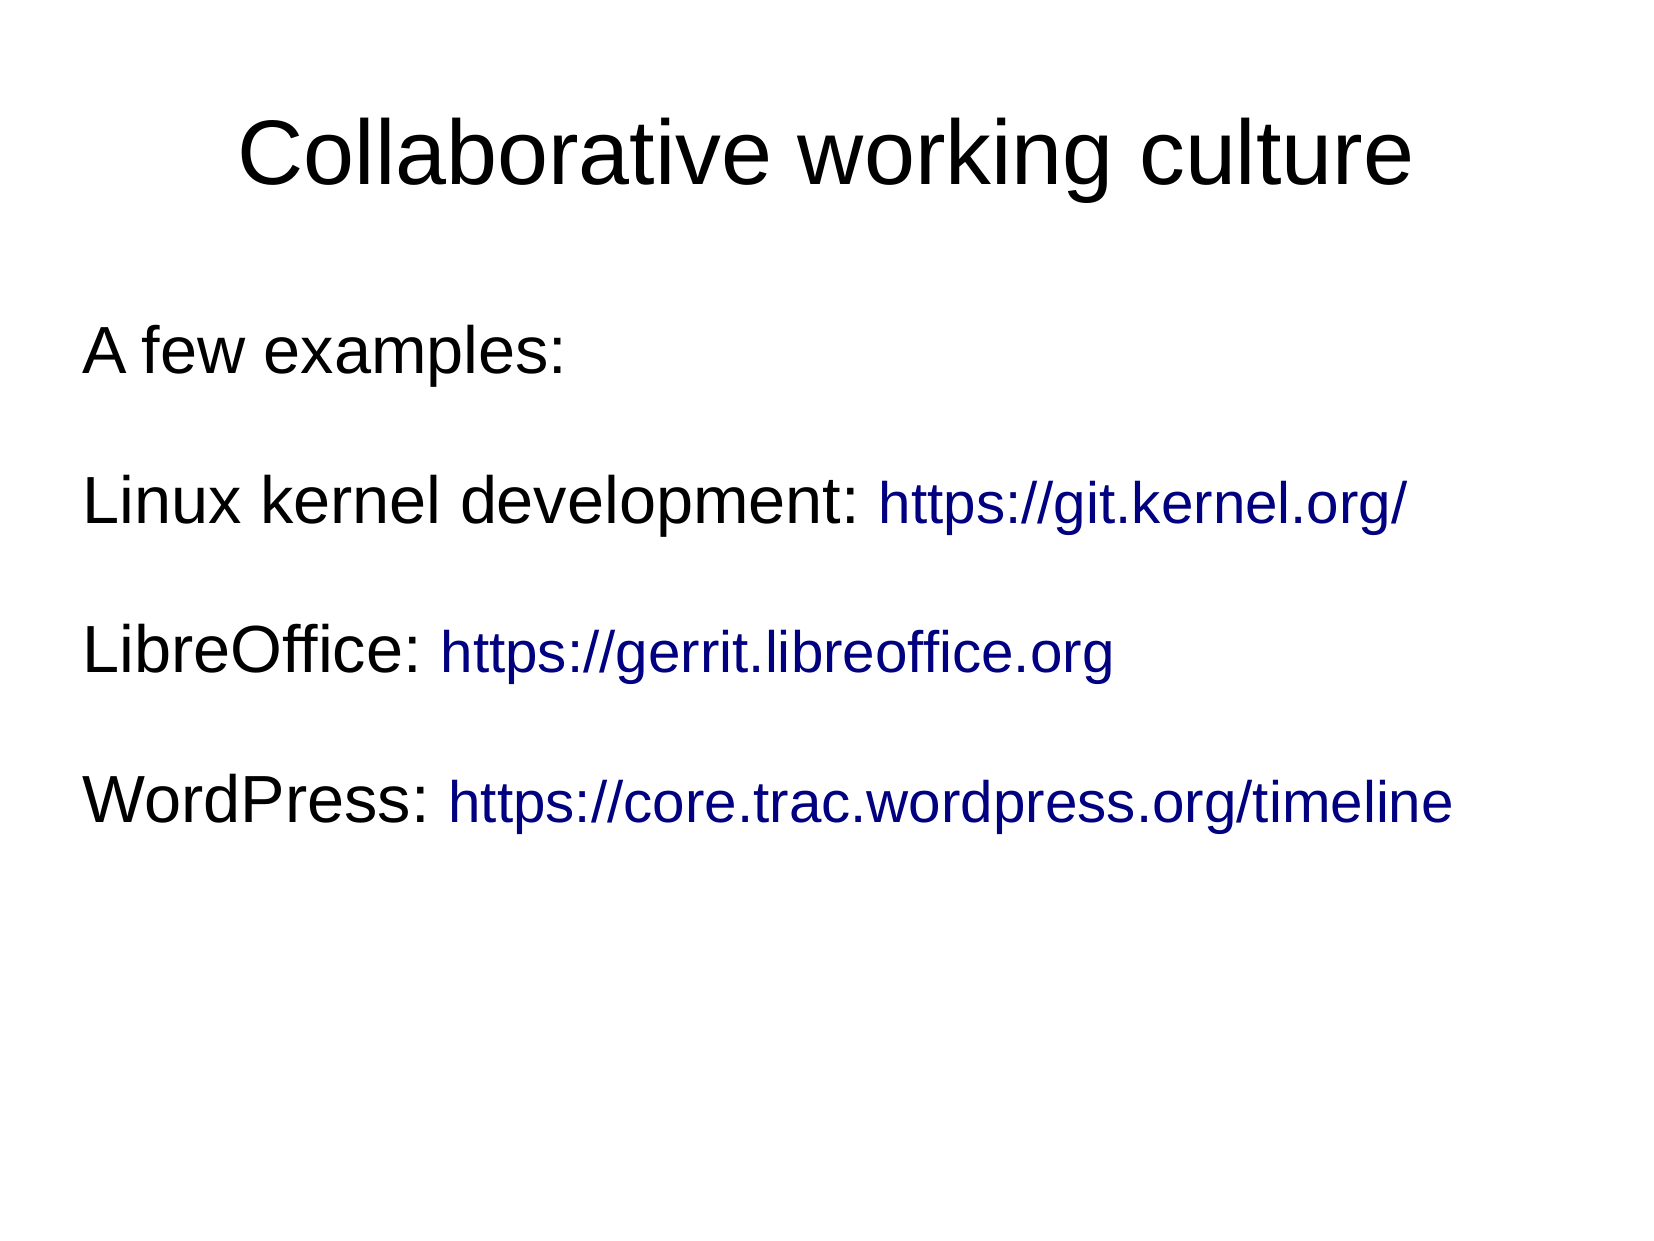

# Collaborative working culture
A few examples:
Linux kernel development: https://git.kernel.org/
LibreOffice: https://gerrit.libreoffice.org
WordPress: https://core.trac.wordpress.org/timeline